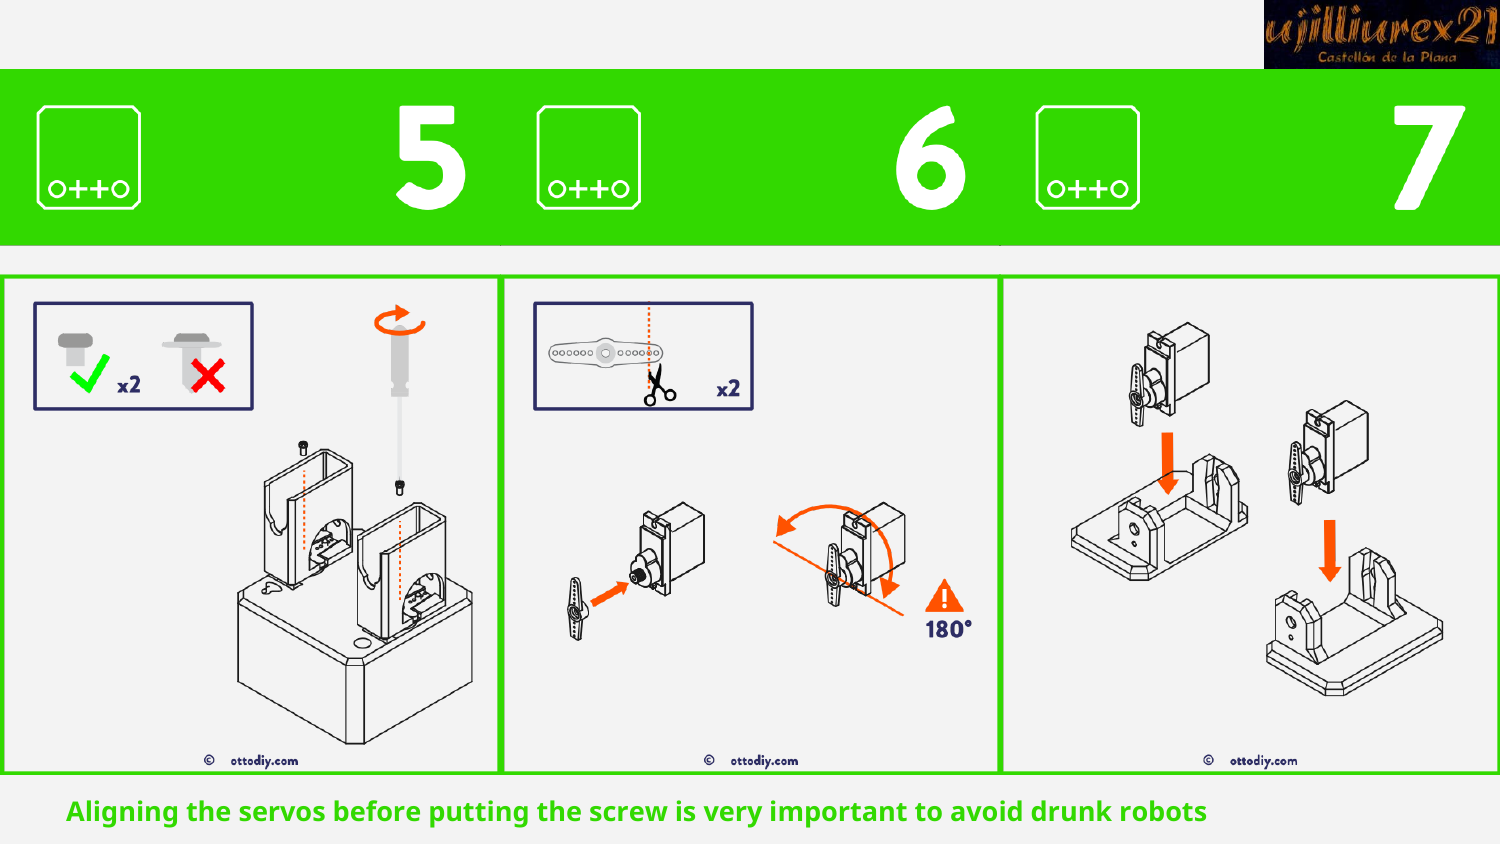

# Aligning the servos before putting the screw is very important to avoid drunk robots